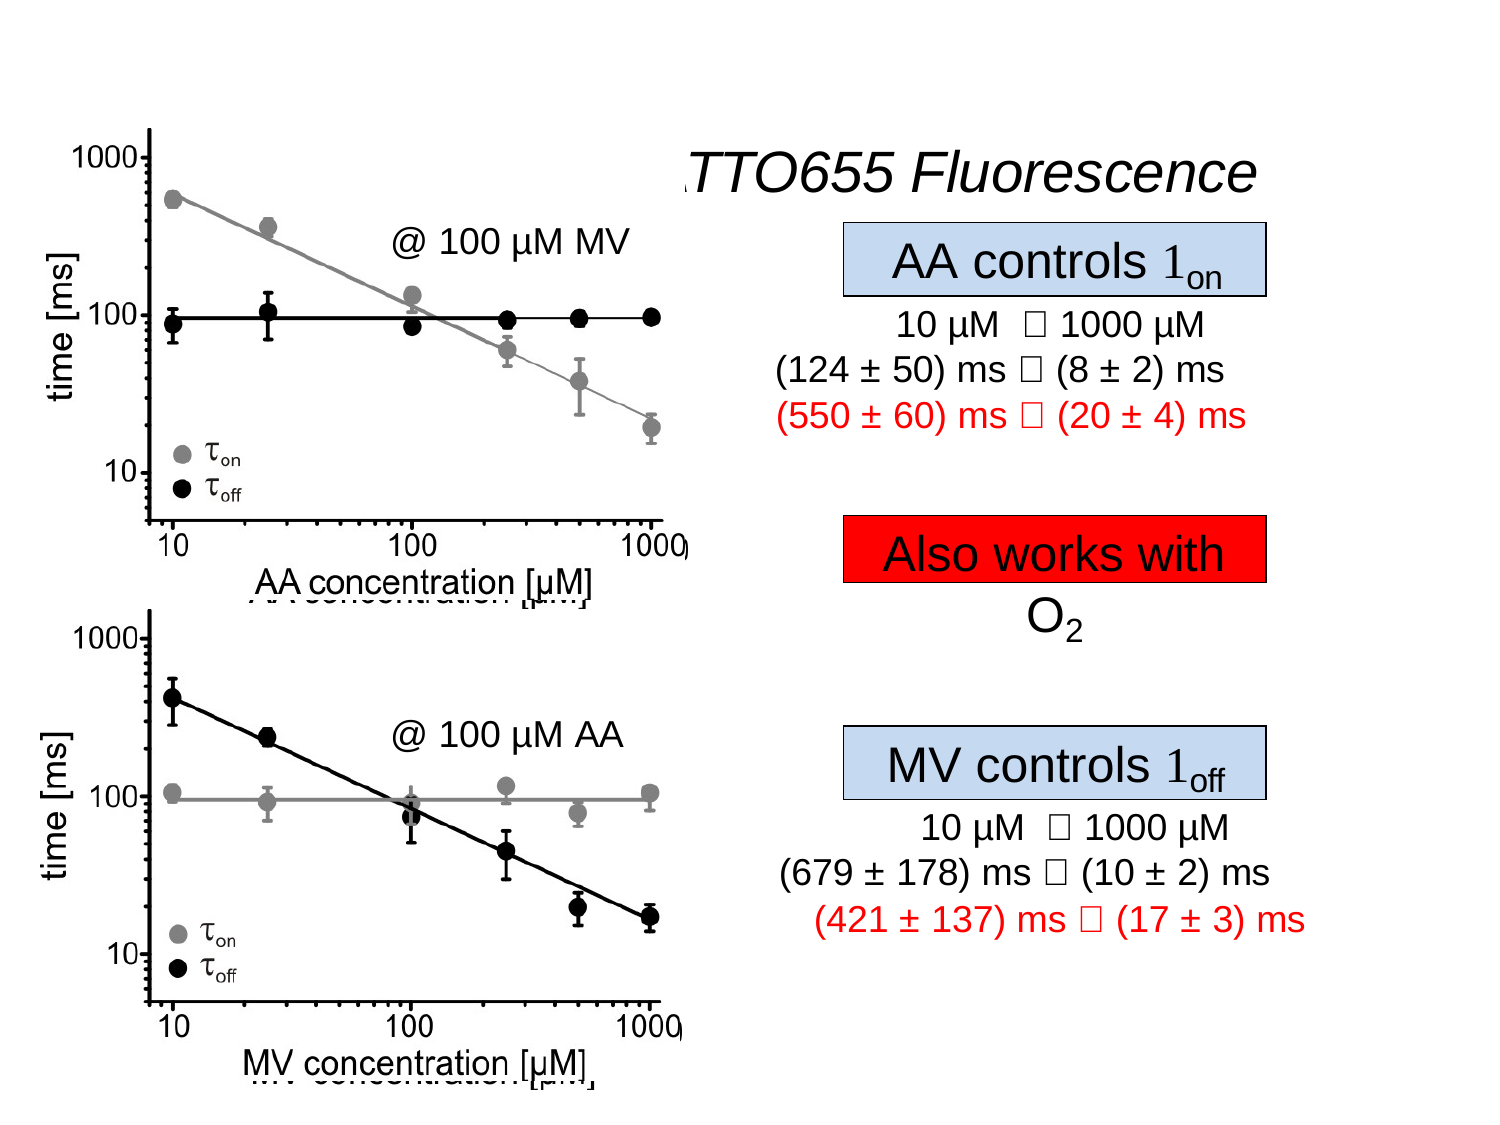

# Control of ATTO655 Fluorescence
@ 100 µM MV
AA controls on
@ 100 µM MV
10 µM	 1000 µM
(124 ± 50) ms  (8 ± 2) ms
(550 ± 60) ms  (20 ± 4) ms
Also works with
O2
@ 100 µM AA
MV controls off
10 µM  1000 µM
(679 ± 178) ms  (10 ± 2) ms
(421 ± 137) ms  (17 ± 3) ms
@ 100 µM AA